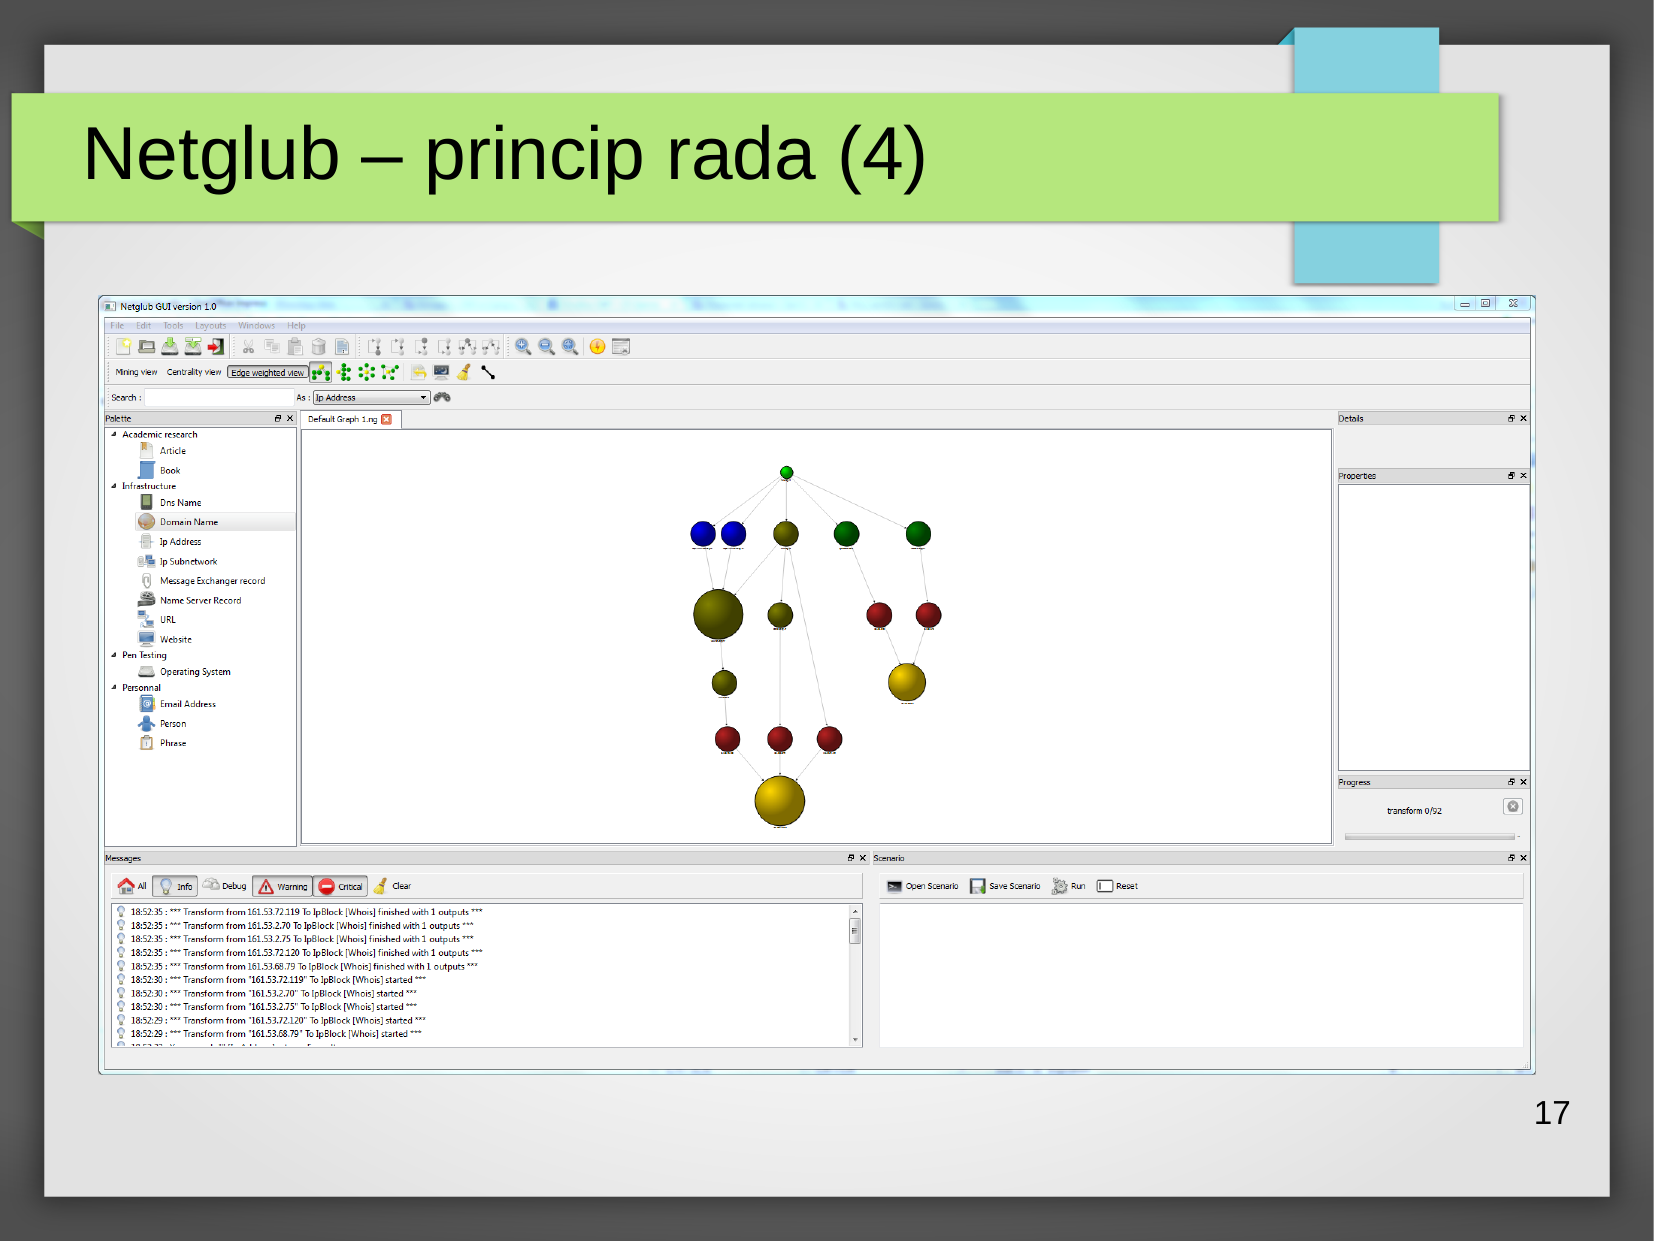

# Netglub – princip rada (4)
17